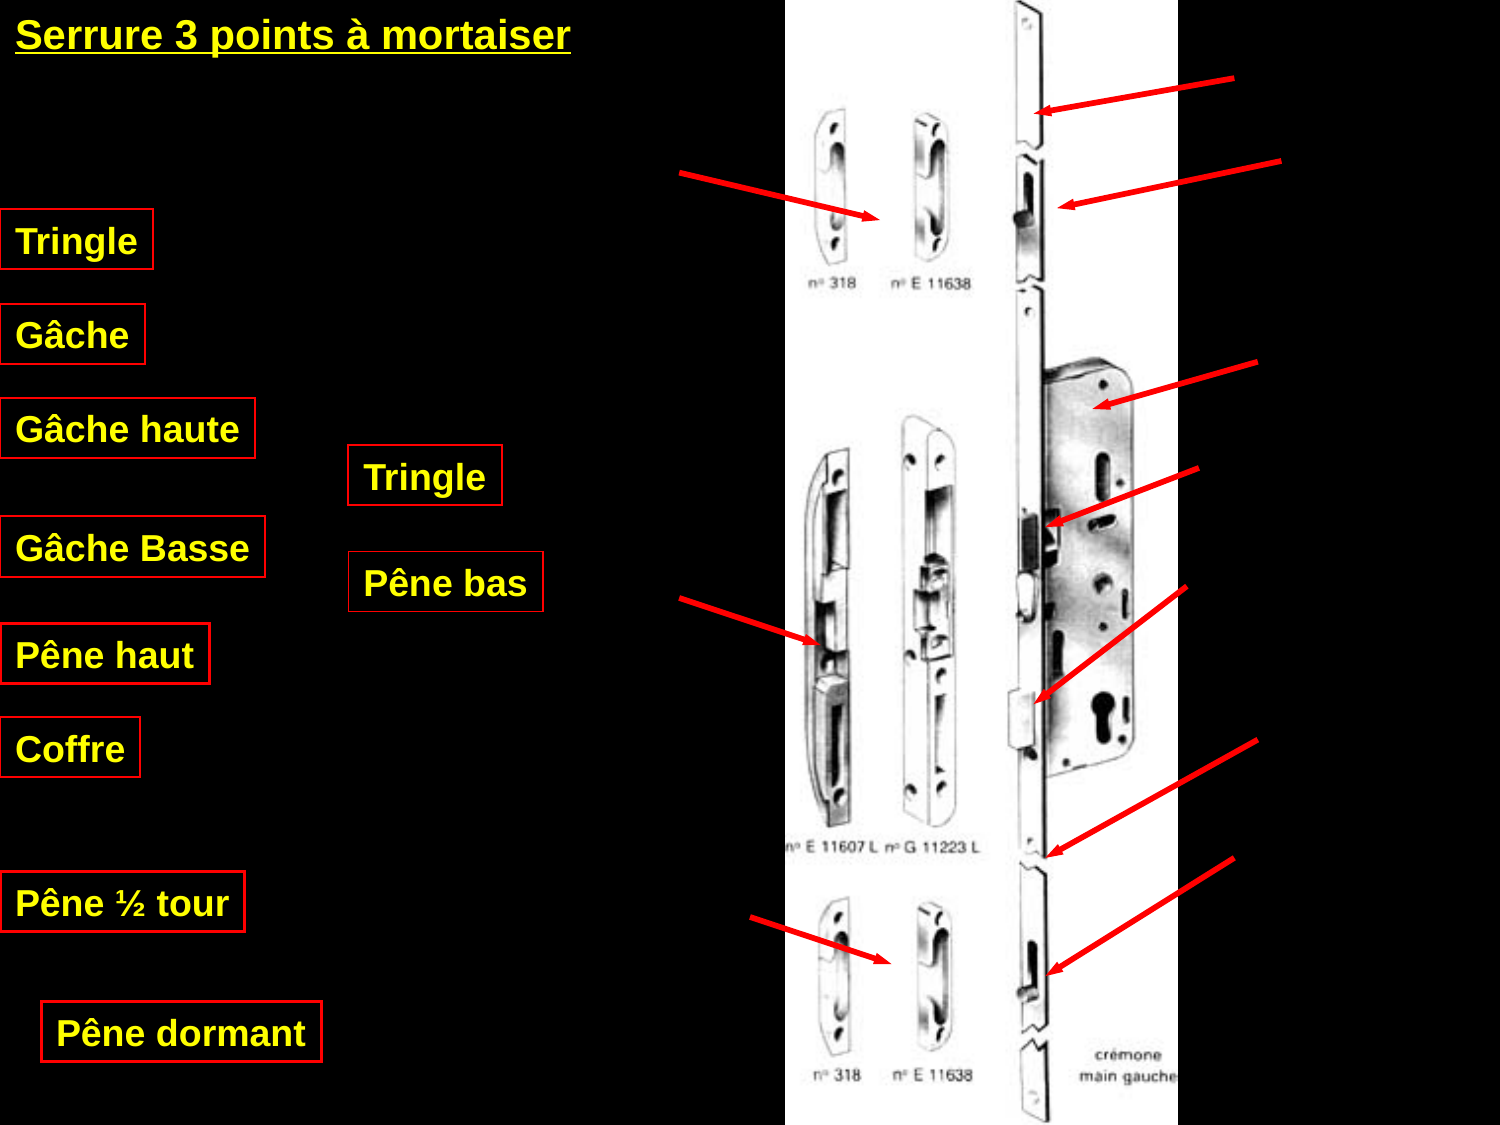

Serrure 3 points à mortaiser
Tringle
Gâche
Gâche haute
Tringle
Gâche Basse
Pêne bas
Pêne haut
Coffre
Pêne ½ tour
Pêne dormant